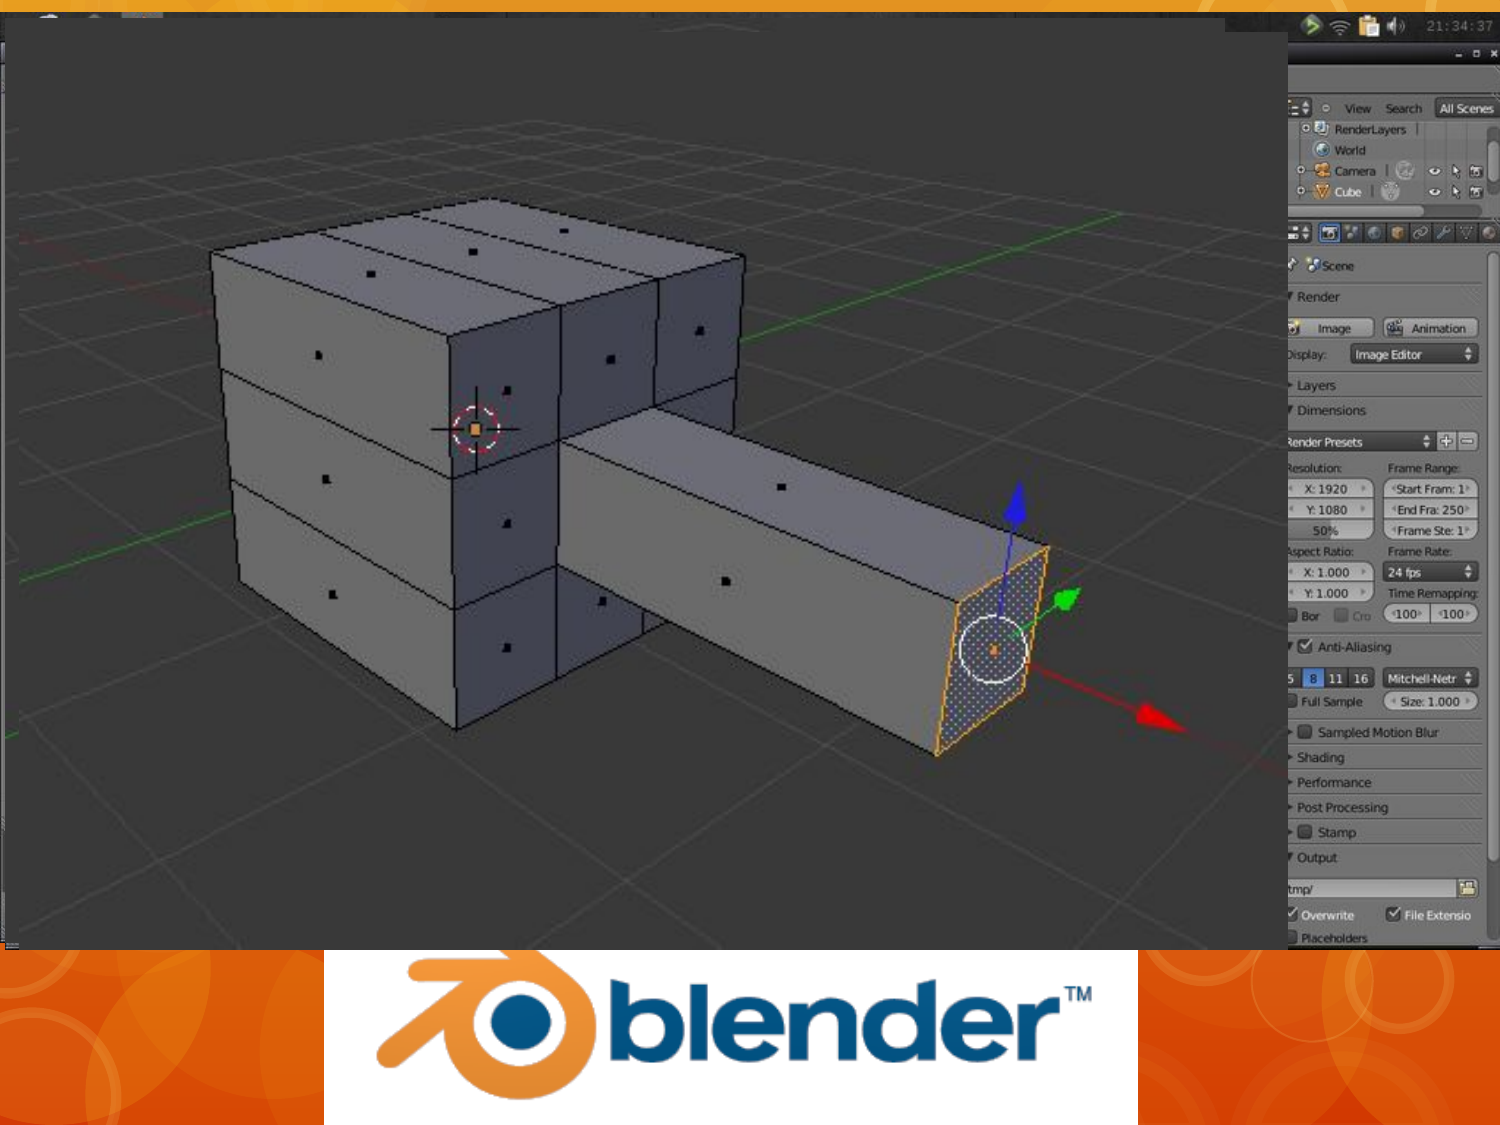

# Blender for Dummies
Edge Loop Slide
This allows you to make a "cut" in a mesh, letting modify it further.
In order to do this, press "CTR+R" and select the spot you want to cut, then it will allow you to slide that cut, then place it.
This is handy when you want to extrude only a certain part of a plane